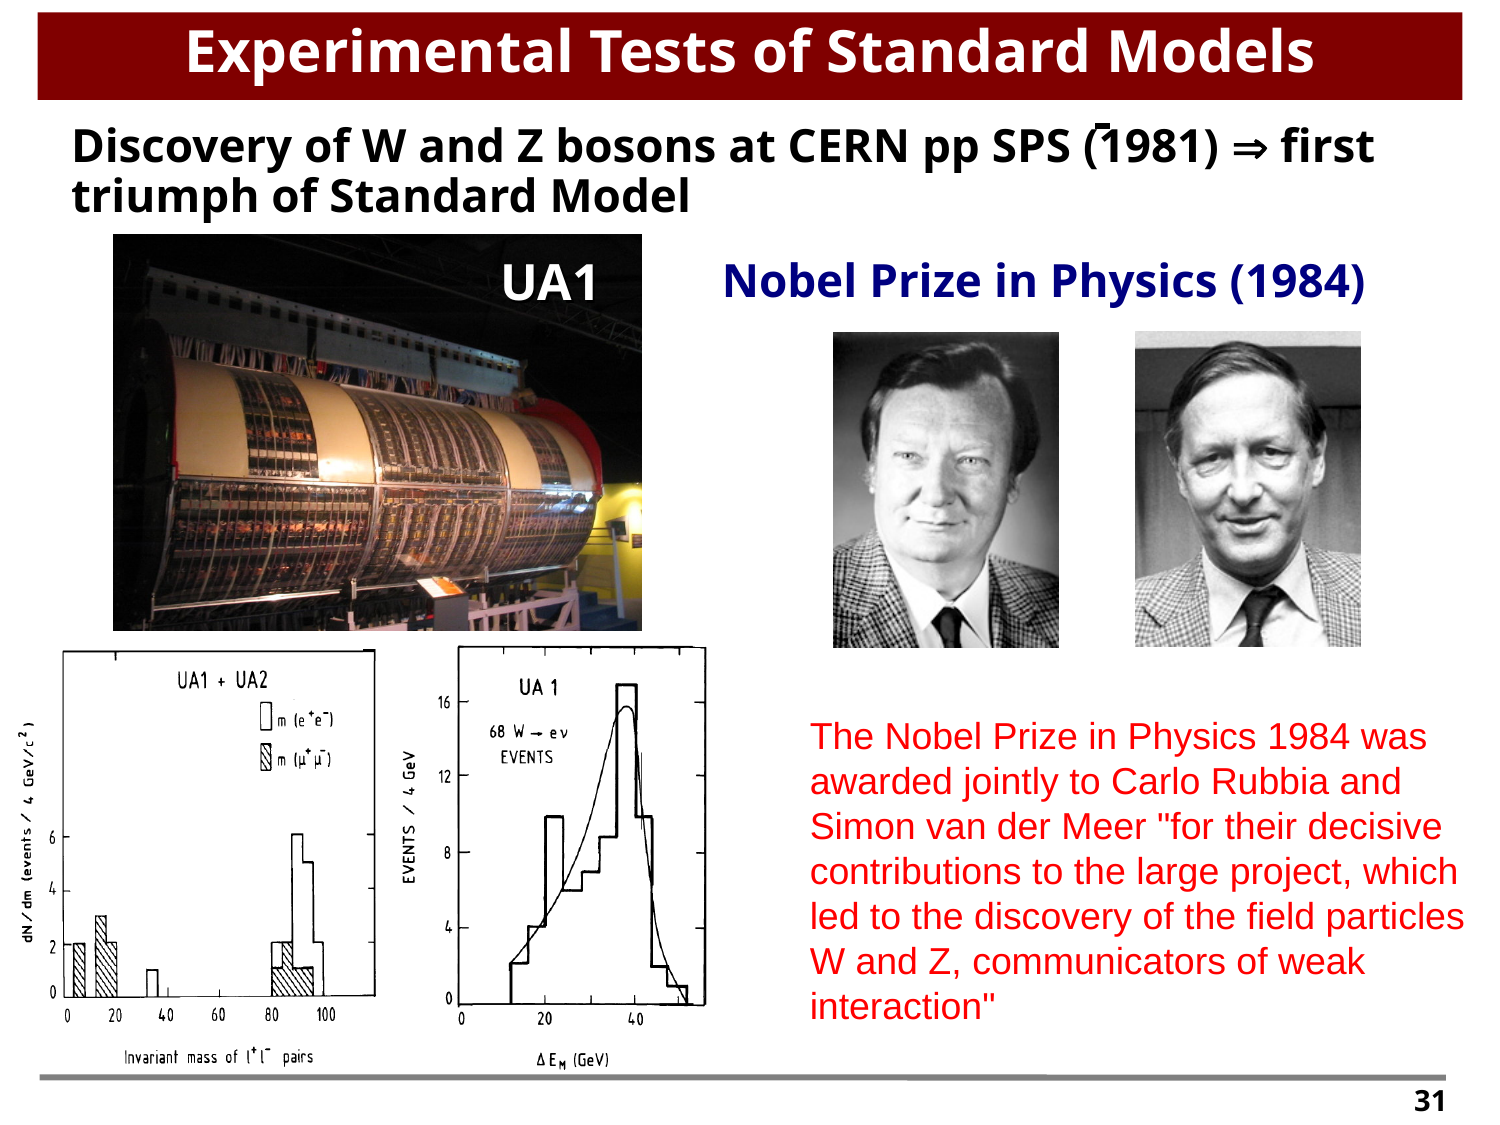

# Experimental Tests of Standard Models
 	Discovery of W and Z bosons at CERN pp SPS (1981) Þ first triumph of Standard Model
UA1
Nobel Prize in Physics (1984)
The Nobel Prize in Physics 1984 was awarded jointly to Carlo Rubbia and Simon van der Meer "for their decisive contributions to the large project, which led to the discovery of the field particles W and Z, communicators of weak interaction"